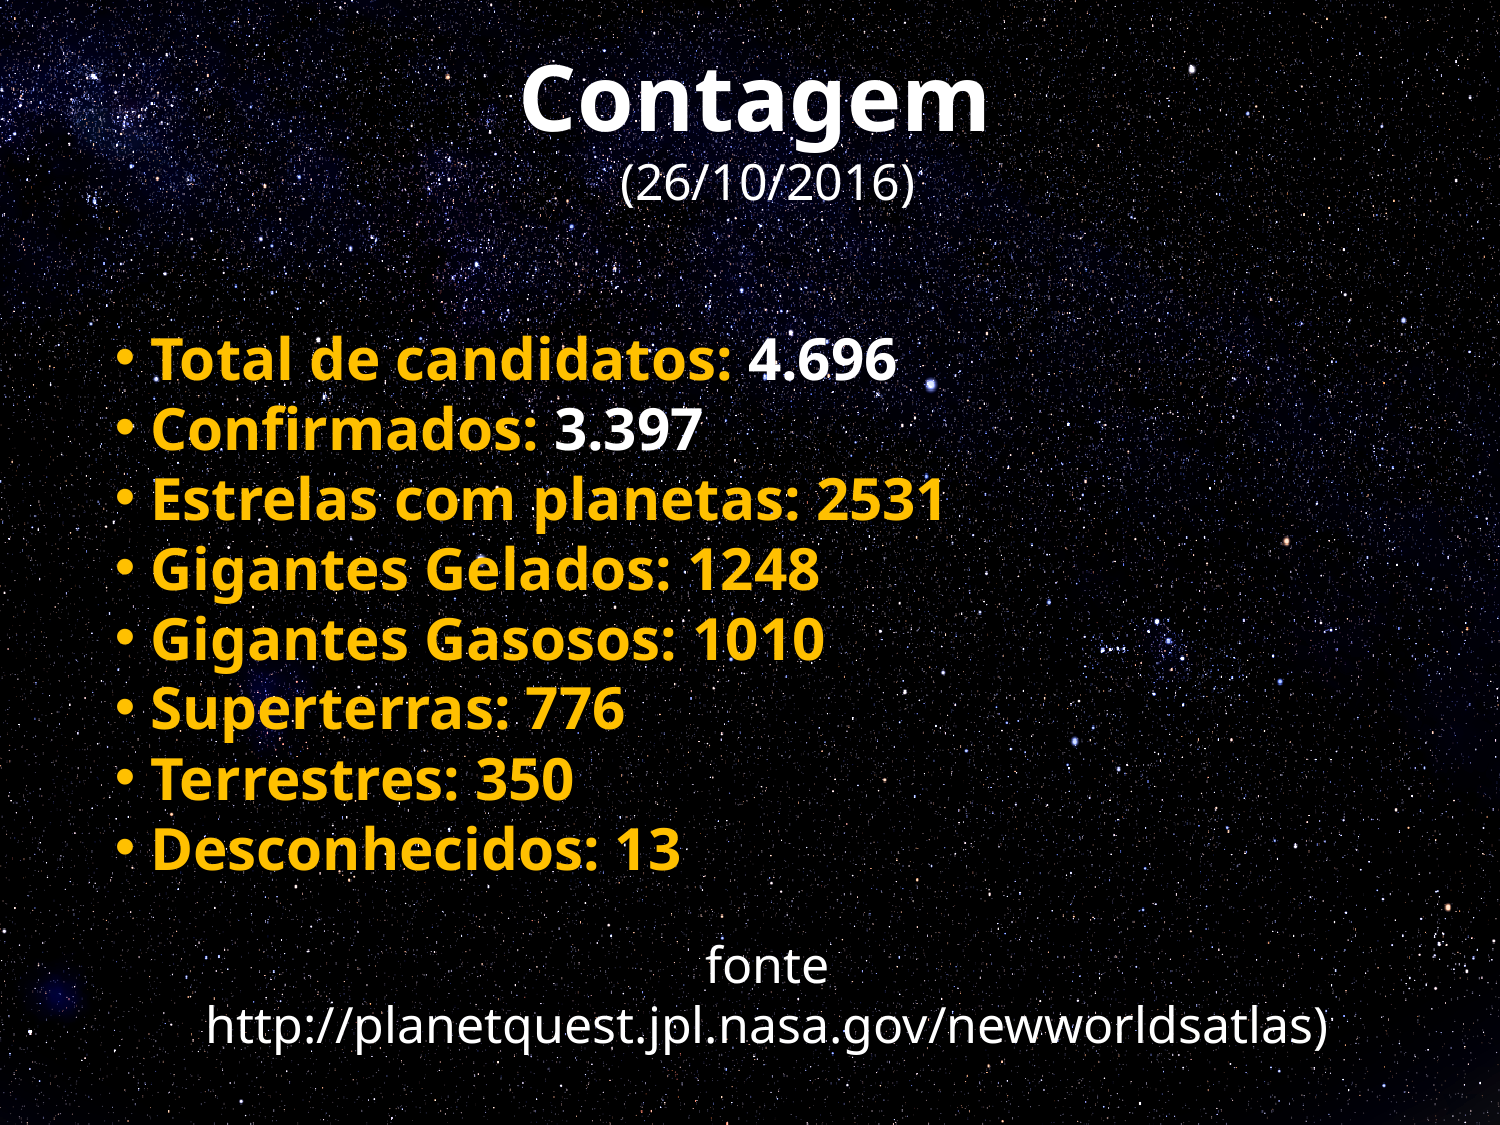

Contagem
(26/10/2016)
Total de candidatos: 4.696
Confirmados: 3.397
Estrelas com planetas: 2531
Gigantes Gelados: 1248
Gigantes Gasosos: 1010
Superterras: 776
Terrestres: 350
Desconhecidos: 13
# fonte http://planetquest.jpl.nasa.gov/newworldsatlas)